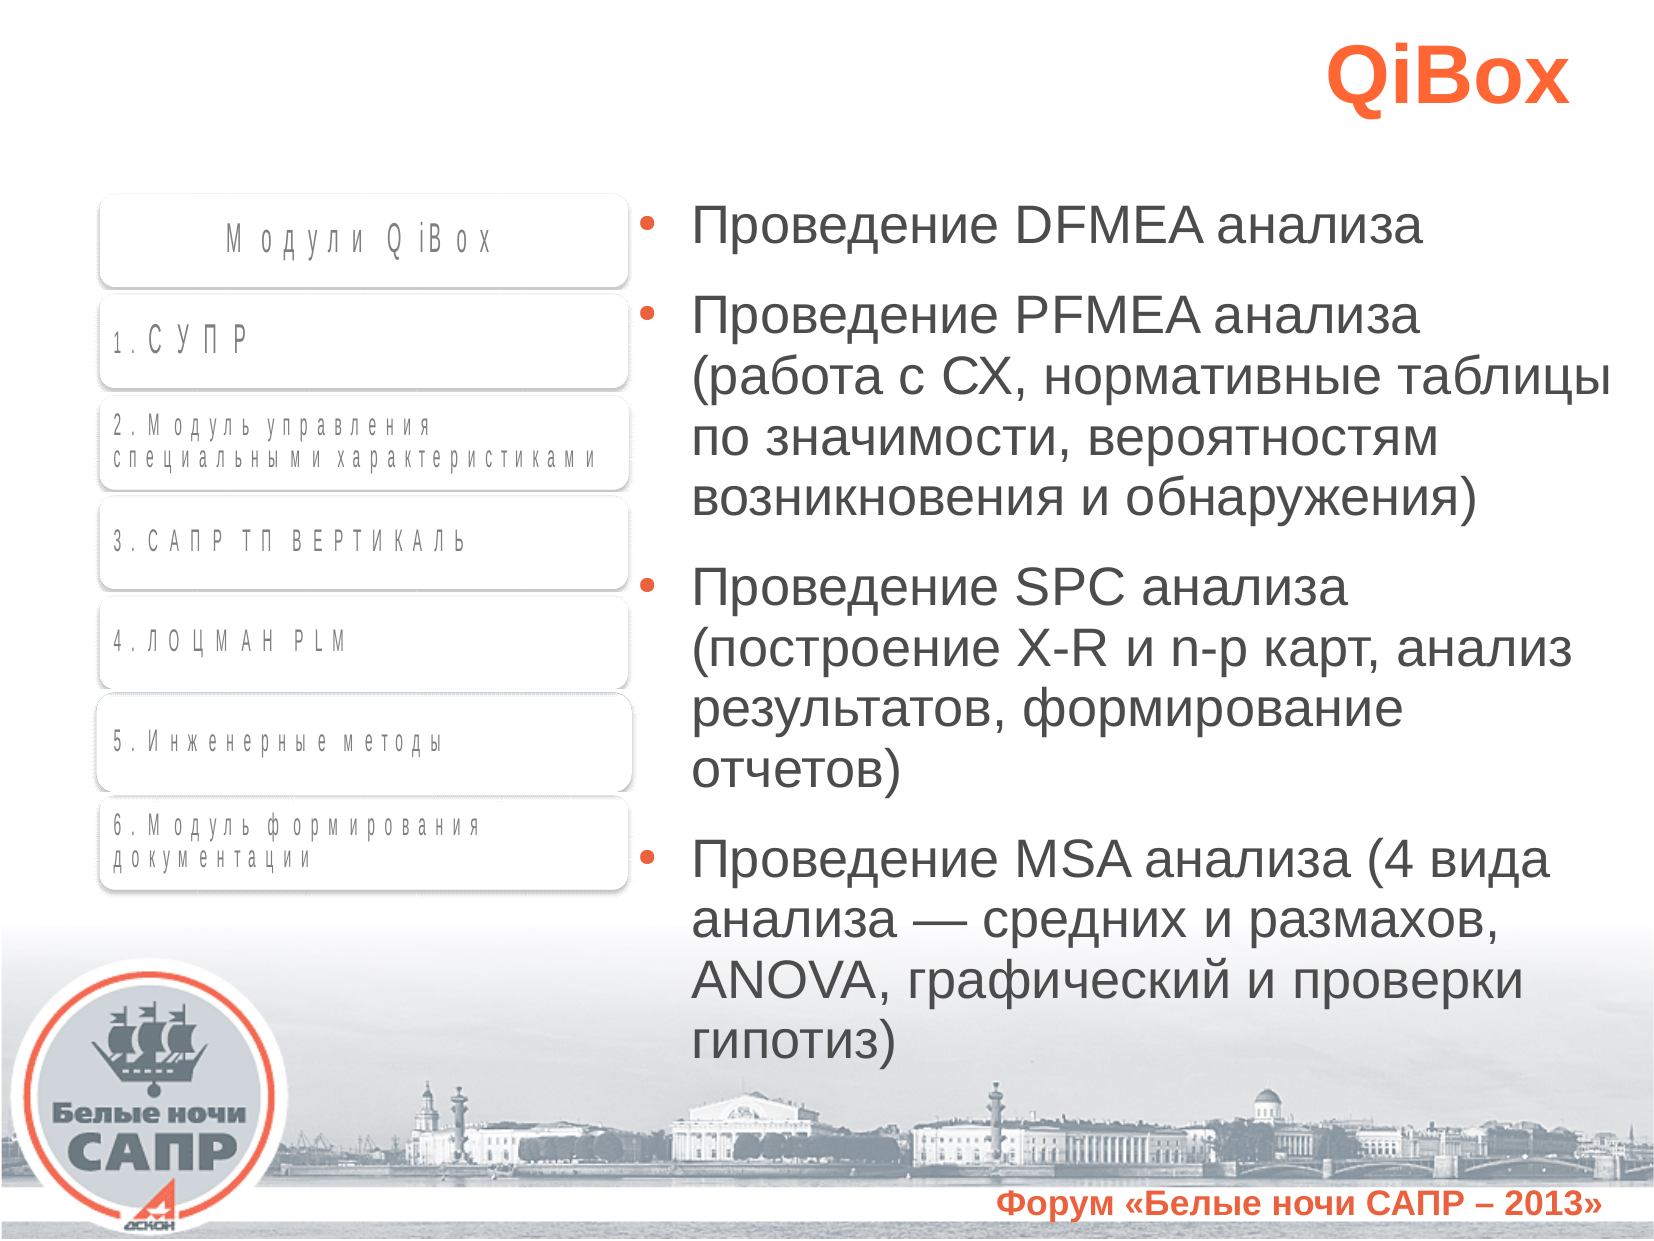

# QiBox
Проведение DFMEA анализа
Проведение PFMEA анализа (работа с СХ, нормативные таблицы по значимости, вероятностям возникновения и обнаружения)
Проведение SPC анализа (построение X-R и n-p карт, анализ результатов, формирование отчетов)
Проведение MSA анализа (4 вида анализа — средних и размахов, ANOVA, графический и проверки гипотиз)